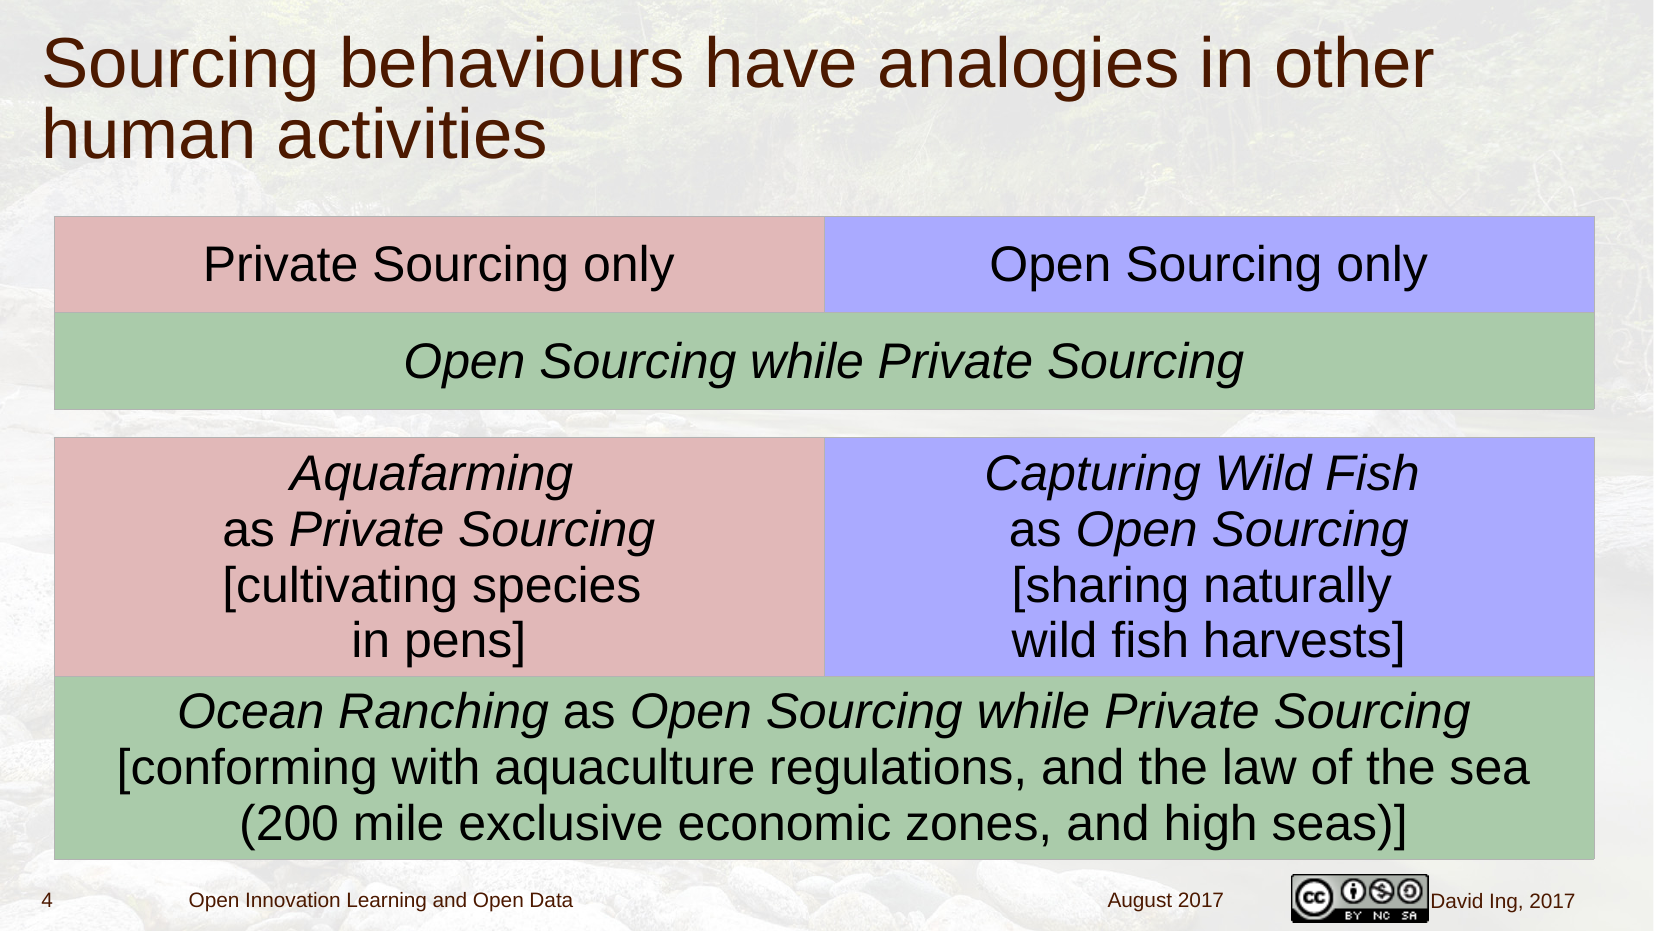

# Sourcing behaviours have analogies in other human activities
| Private Sourcing only | Open Sourcing only |
| --- | --- |
| Open Sourcing while Private Sourcing | |
| Aquafarming as Private Sourcing [cultivating species in pens] | Capturing Wild Fish as Open Sourcing [sharing naturally wild fish harvests] |
| --- | --- |
| Ocean Ranching as Open Sourcing while Private Sourcing [conforming with aquaculture regulations, and the law of the sea (200 mile exclusive economic zones, and high seas)] | |
Open Innovation Learning and Open Data
August 2017
4